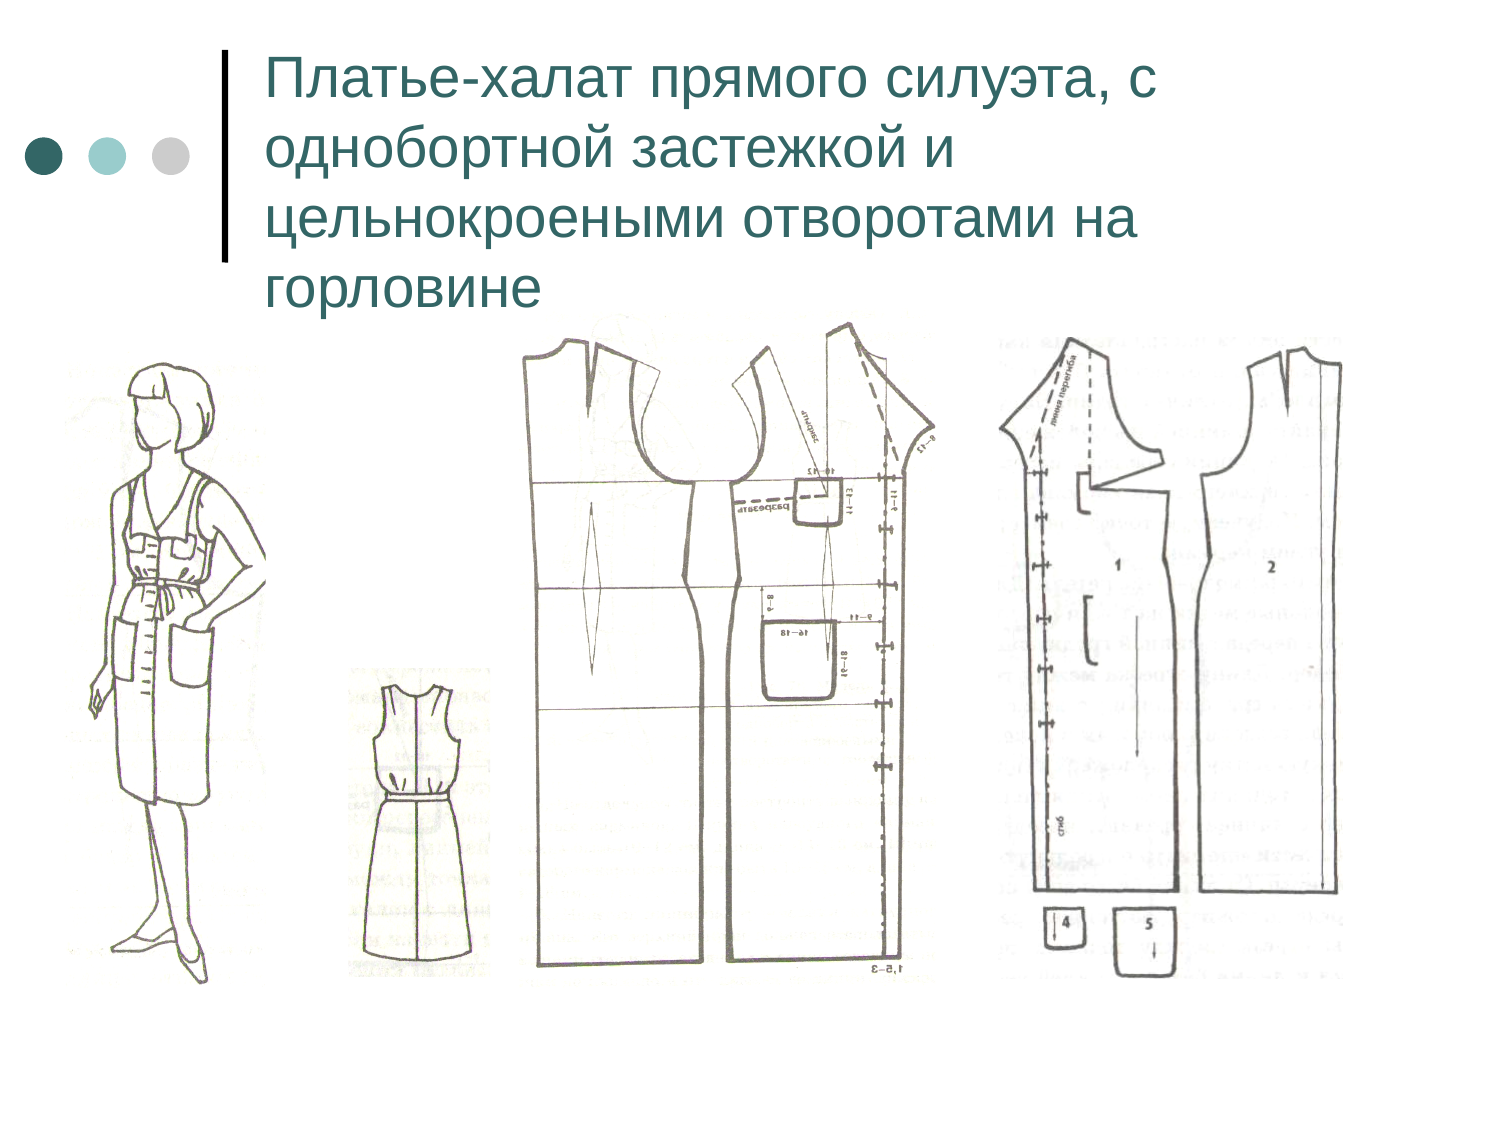

# Платье-халат прямого силуэта, с однобортной застежкой и цельнокроеными отворотами на горловине